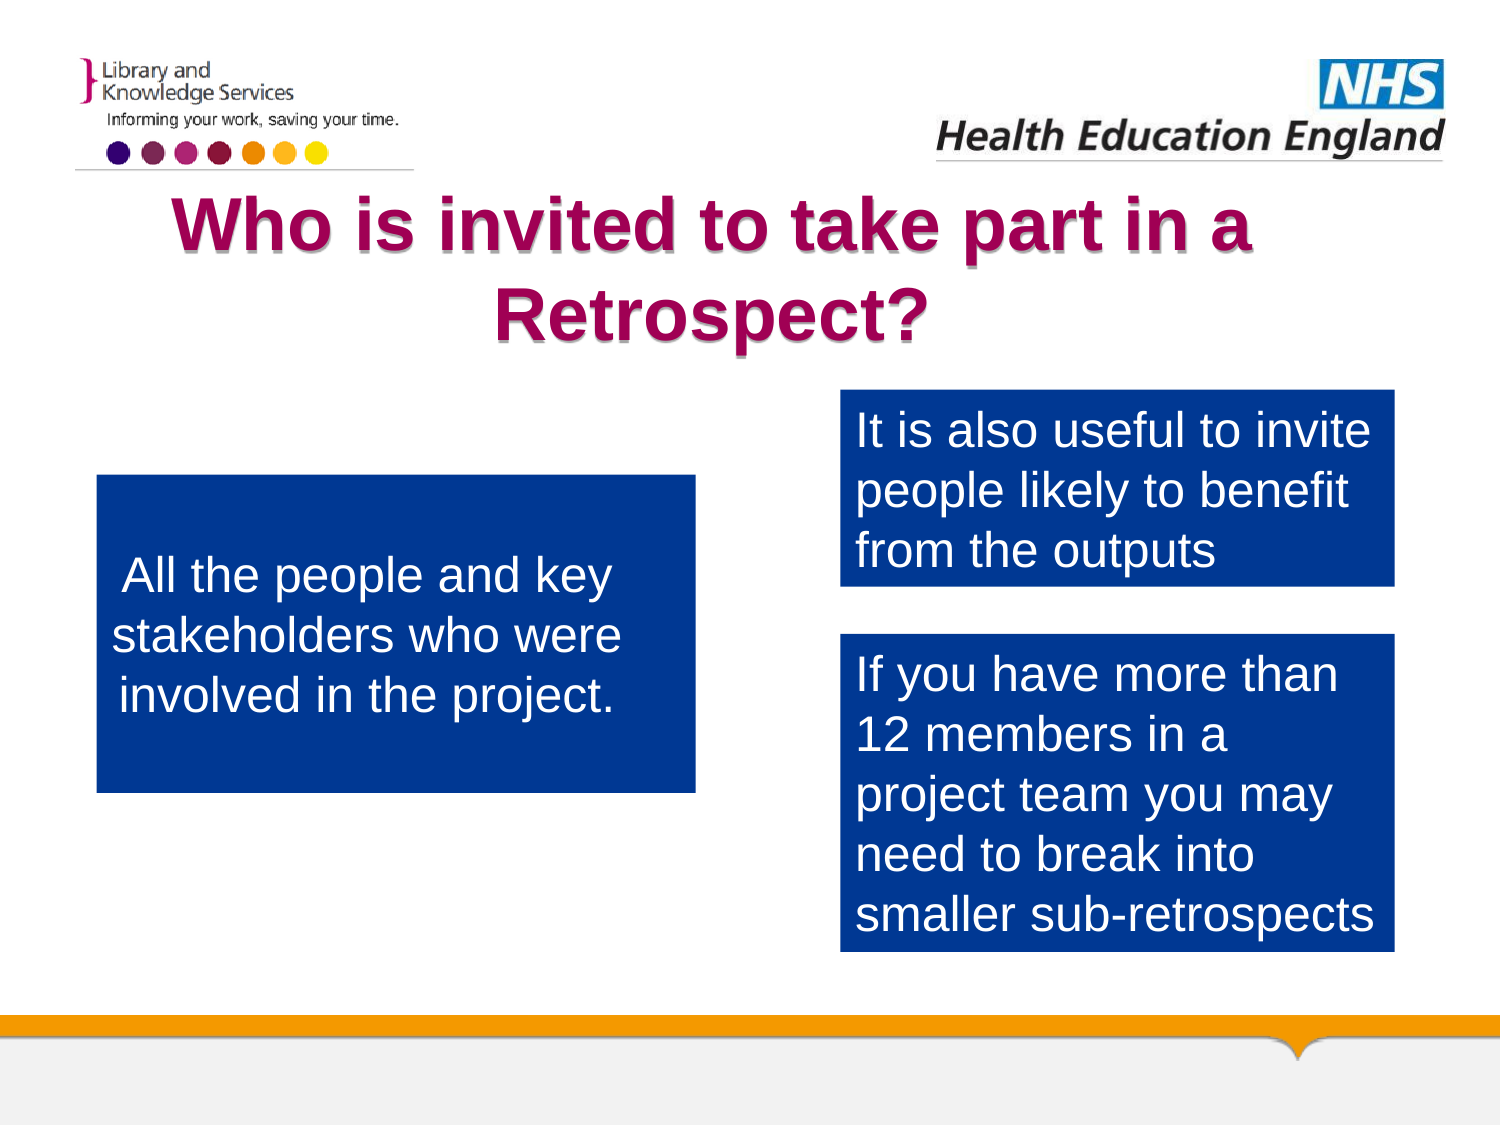

# Who is invited to take part in a Retrospect?
It is also useful to invite people likely to benefit from the outputs
All the people and key stakeholders who were involved in the project.
If you have more than 12 members in a project team you may need to break into smaller sub-retrospects